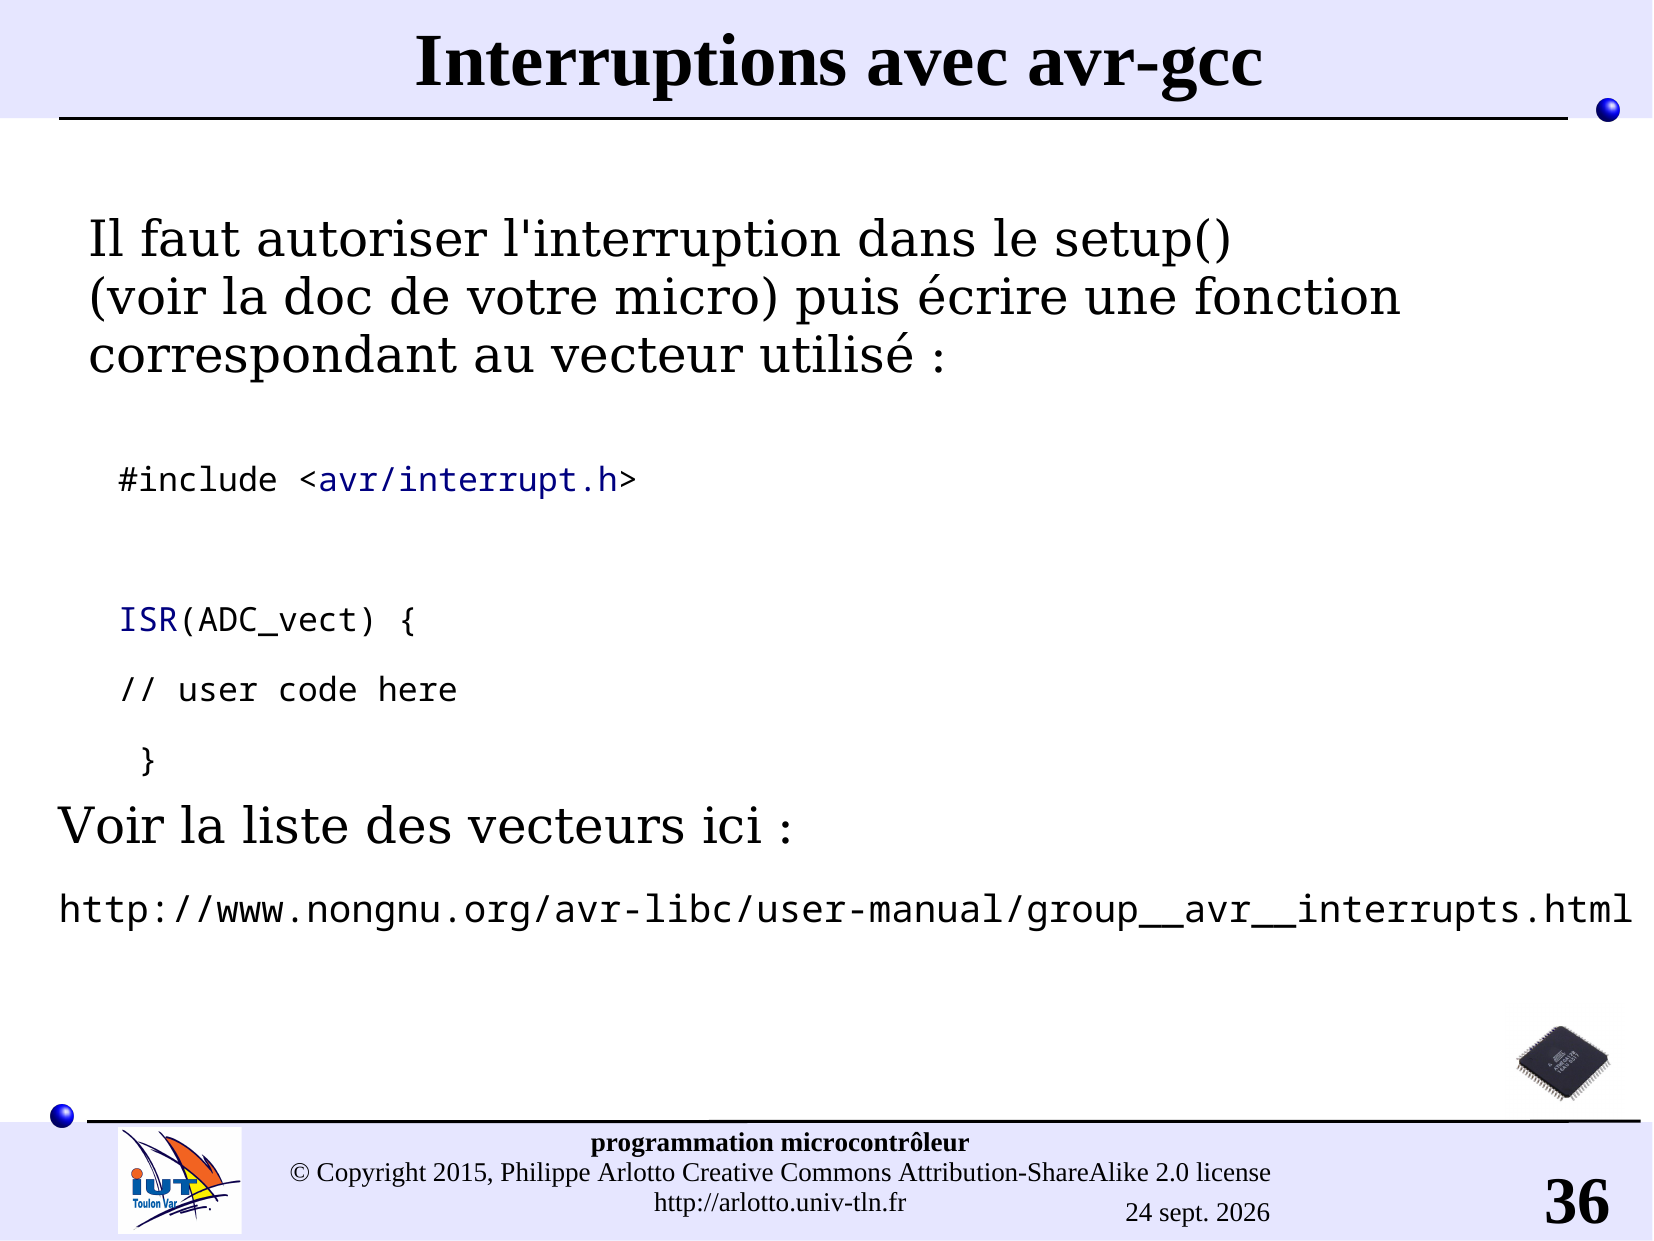

# Interruptions avec avr-gcc
Il faut autoriser l'interruption dans le setup()
(voir la doc de votre micro) puis écrire une fonction correspondant au vecteur utilisé :
#include <avr/interrupt.h>
ISR(ADC_vect) {
// user code here
 }
Voir la liste des vecteurs ici :
http://www.nongnu.org/avr-libc/user-manual/group__avr__interrupts.html